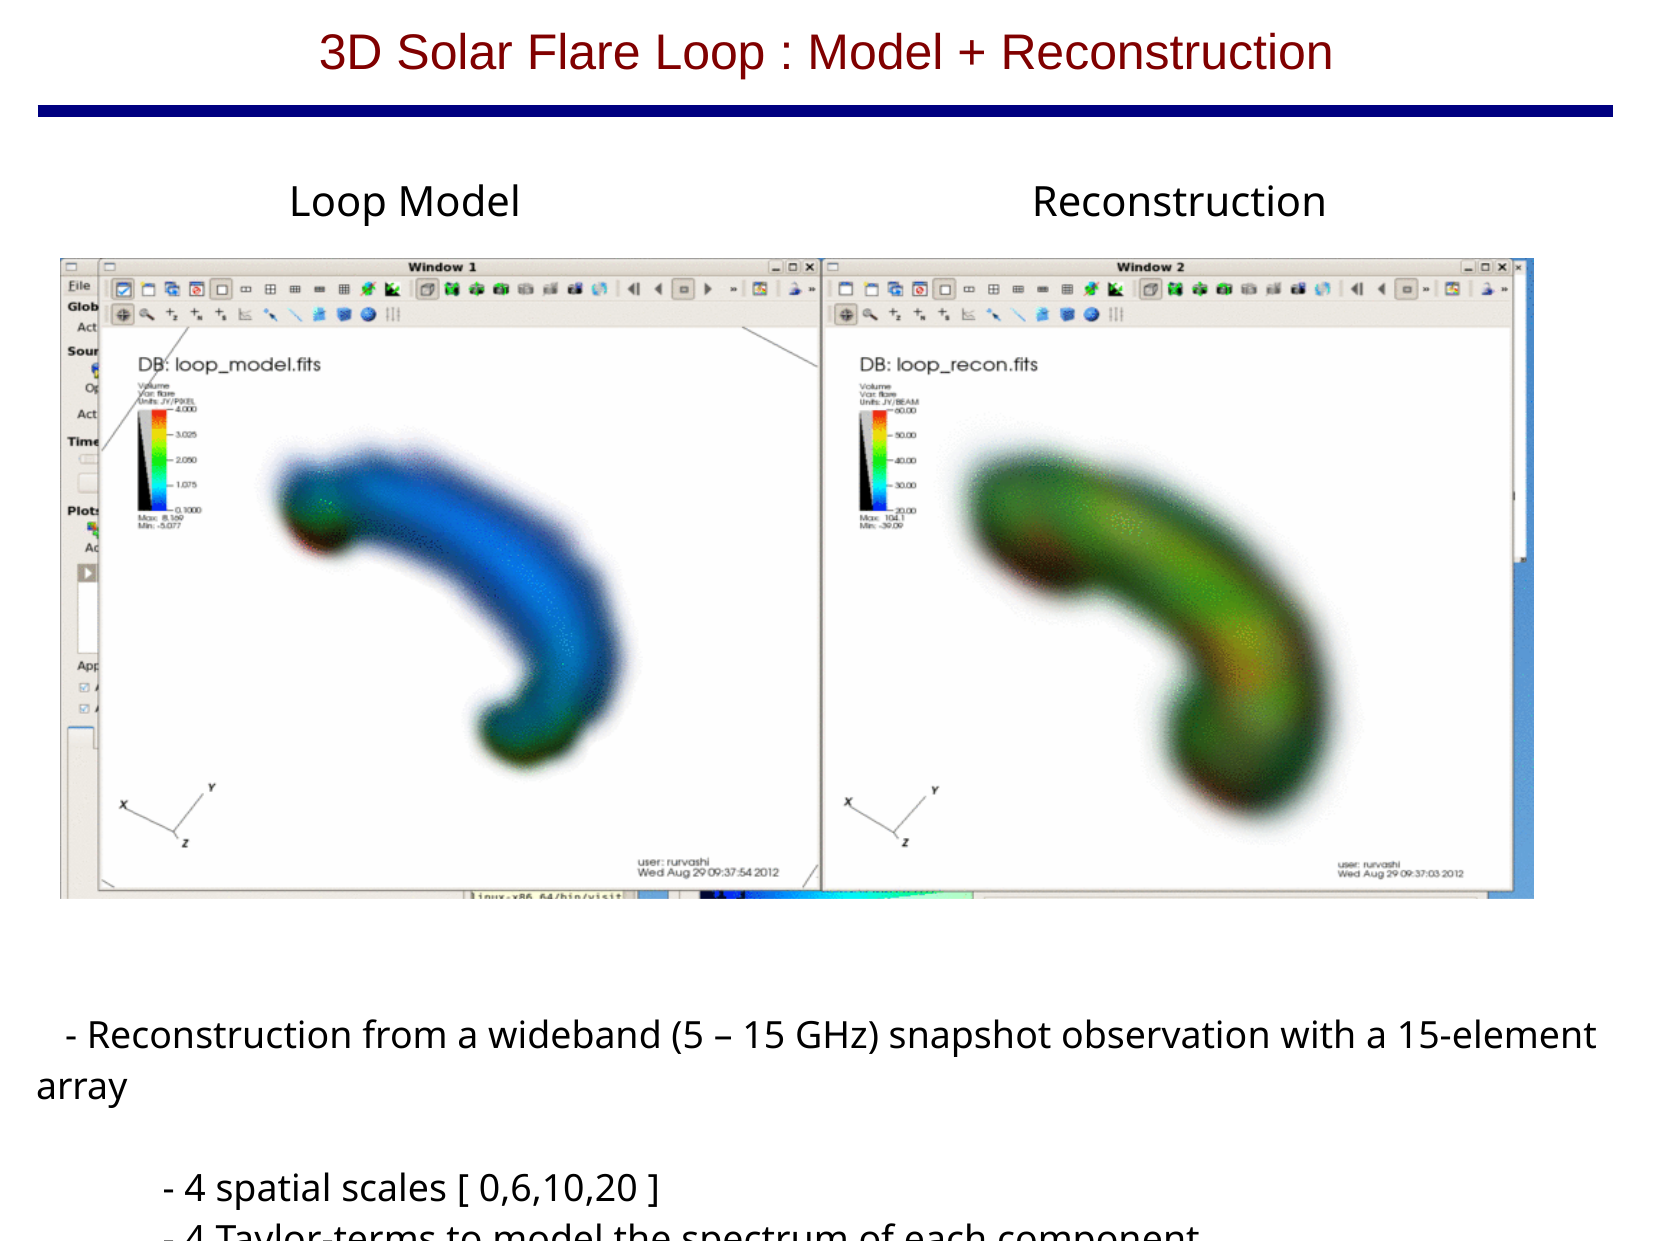

# 3D Solar Flare Loop : Model + Reconstruction
Reconstruction
Loop Model
 - Reconstruction from a wideband (5 – 15 GHz) snapshot observation with a 15-element array
 - 4 spatial scales [ 0,6,10,20 ]
 - 4 Taylor-terms to model the spectrum of each component.
12